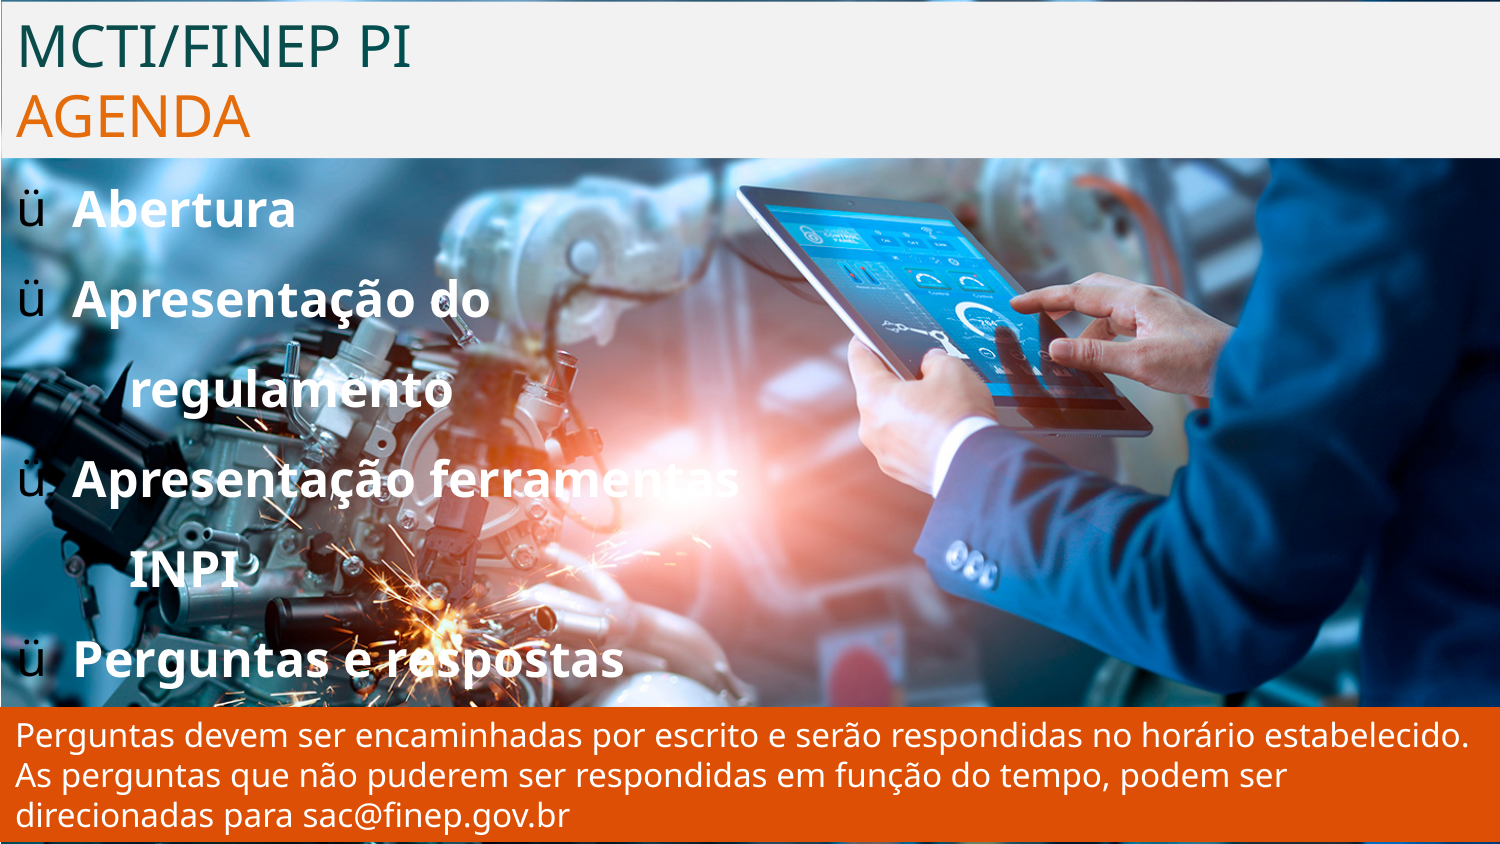

MCTI/FINEP PI
AGENDA
Abertura
Apresentação do regulamento
Apresentação ferramentas INPI
Perguntas e respostas
Encerramento
Perguntas devem ser encaminhadas por escrito e serão respondidas no horário estabelecido. As perguntas que não puderem ser respondidas em função do tempo, podem ser direcionadas para sac@finep.gov.br